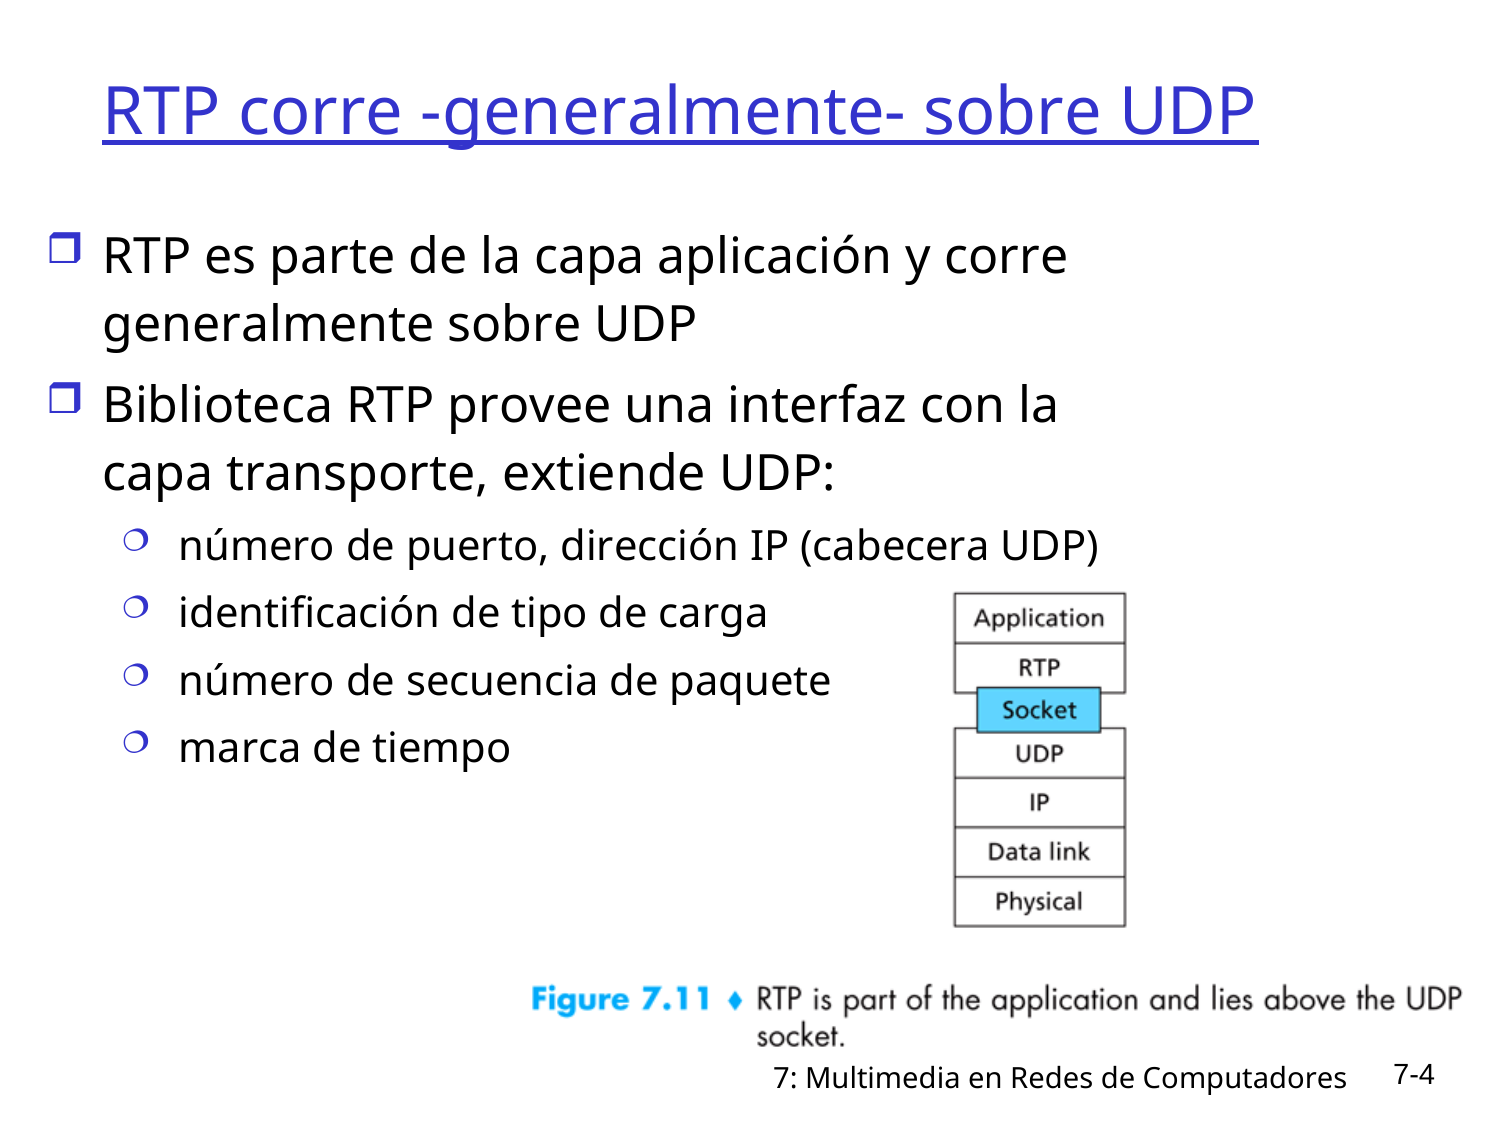

# RTP corre -generalmente- sobre UDP
RTP es parte de la capa aplicación y corre generalmente sobre UDP
Biblioteca RTP provee una interfaz con la capa transporte, extiende UDP:
 número de puerto, dirección IP (cabecera UDP)
 identificación de tipo de carga
 número de secuencia de paquete
 marca de tiempo
4